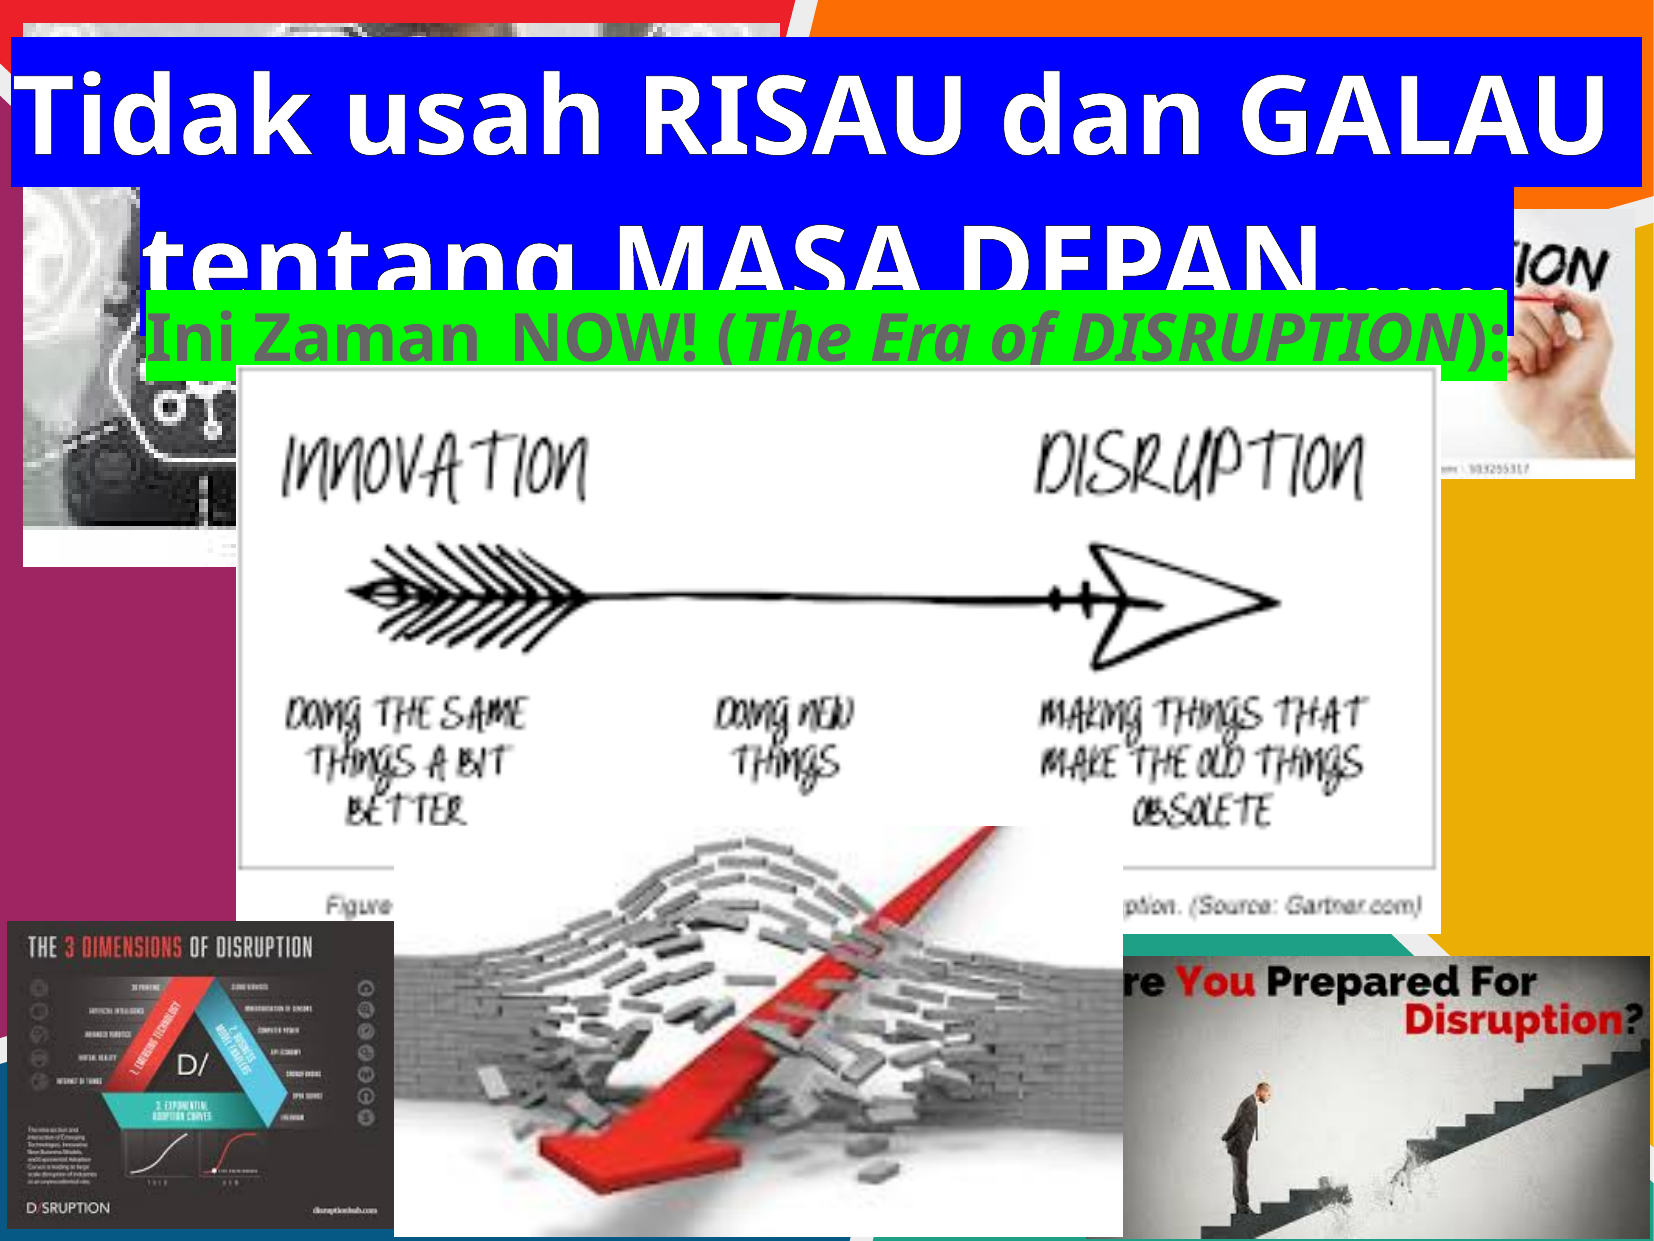

# Tidak usah RISAU dan GALAU tentang MASA DEPAN......
Ini Zaman_NOW! (The Era of DISRUPTION):